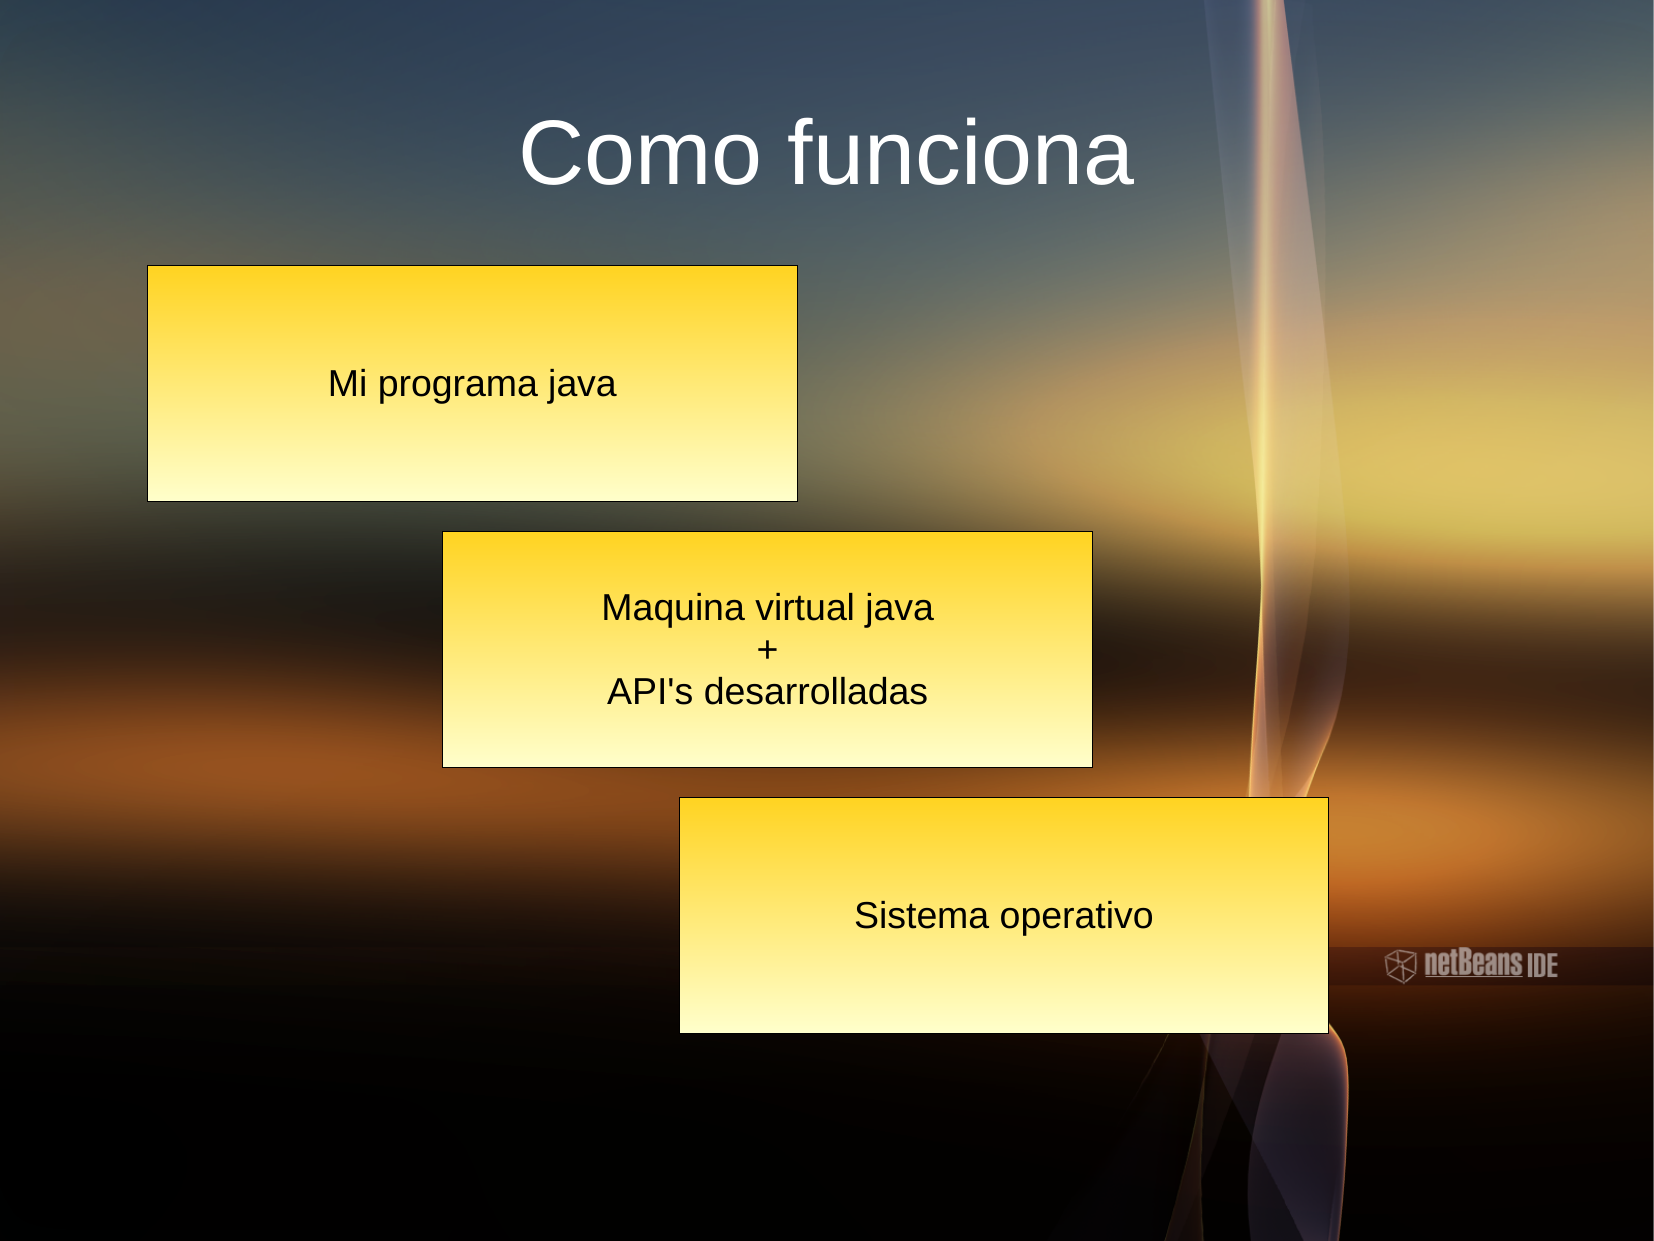

# Como funciona
Mi programa java
Maquina virtual java
+
API's desarrolladas
Sistema operativo